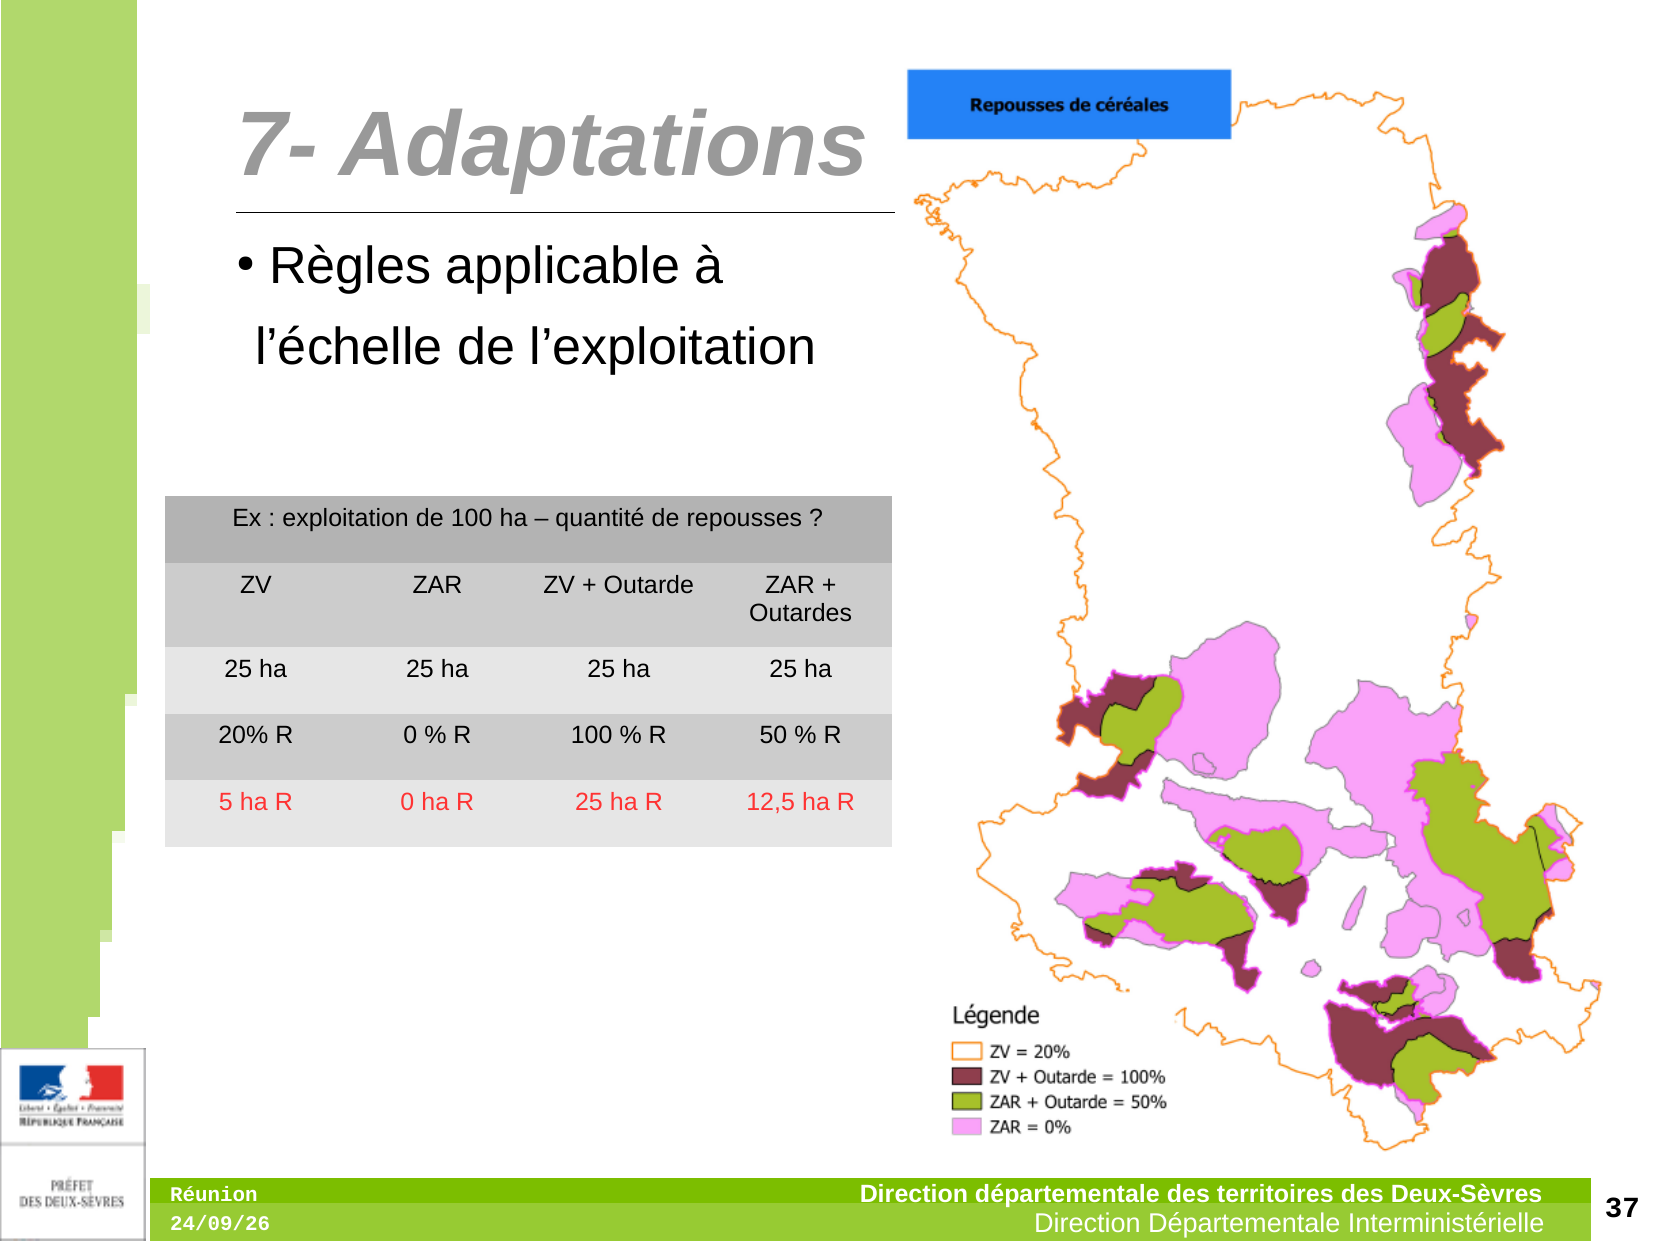

7- Adaptations
# Règles applicable à
l’échelle de l’exploitation
| | |
| --- | --- |
| | |
| | |
| | |
| | |
| Ex : exploitation de 100 ha – quantité de repousses ? | | | |
| --- | --- | --- | --- |
| ZV | ZAR | ZV + Outarde | ZAR + Outardes |
| 25 ha | 25 ha | 25 ha | 25 ha |
| 20% R | 0 % R | 100 % R | 50 % R |
| 5 ha R | 0 ha R | 25 ha R | 12,5 ha R |
Réunion